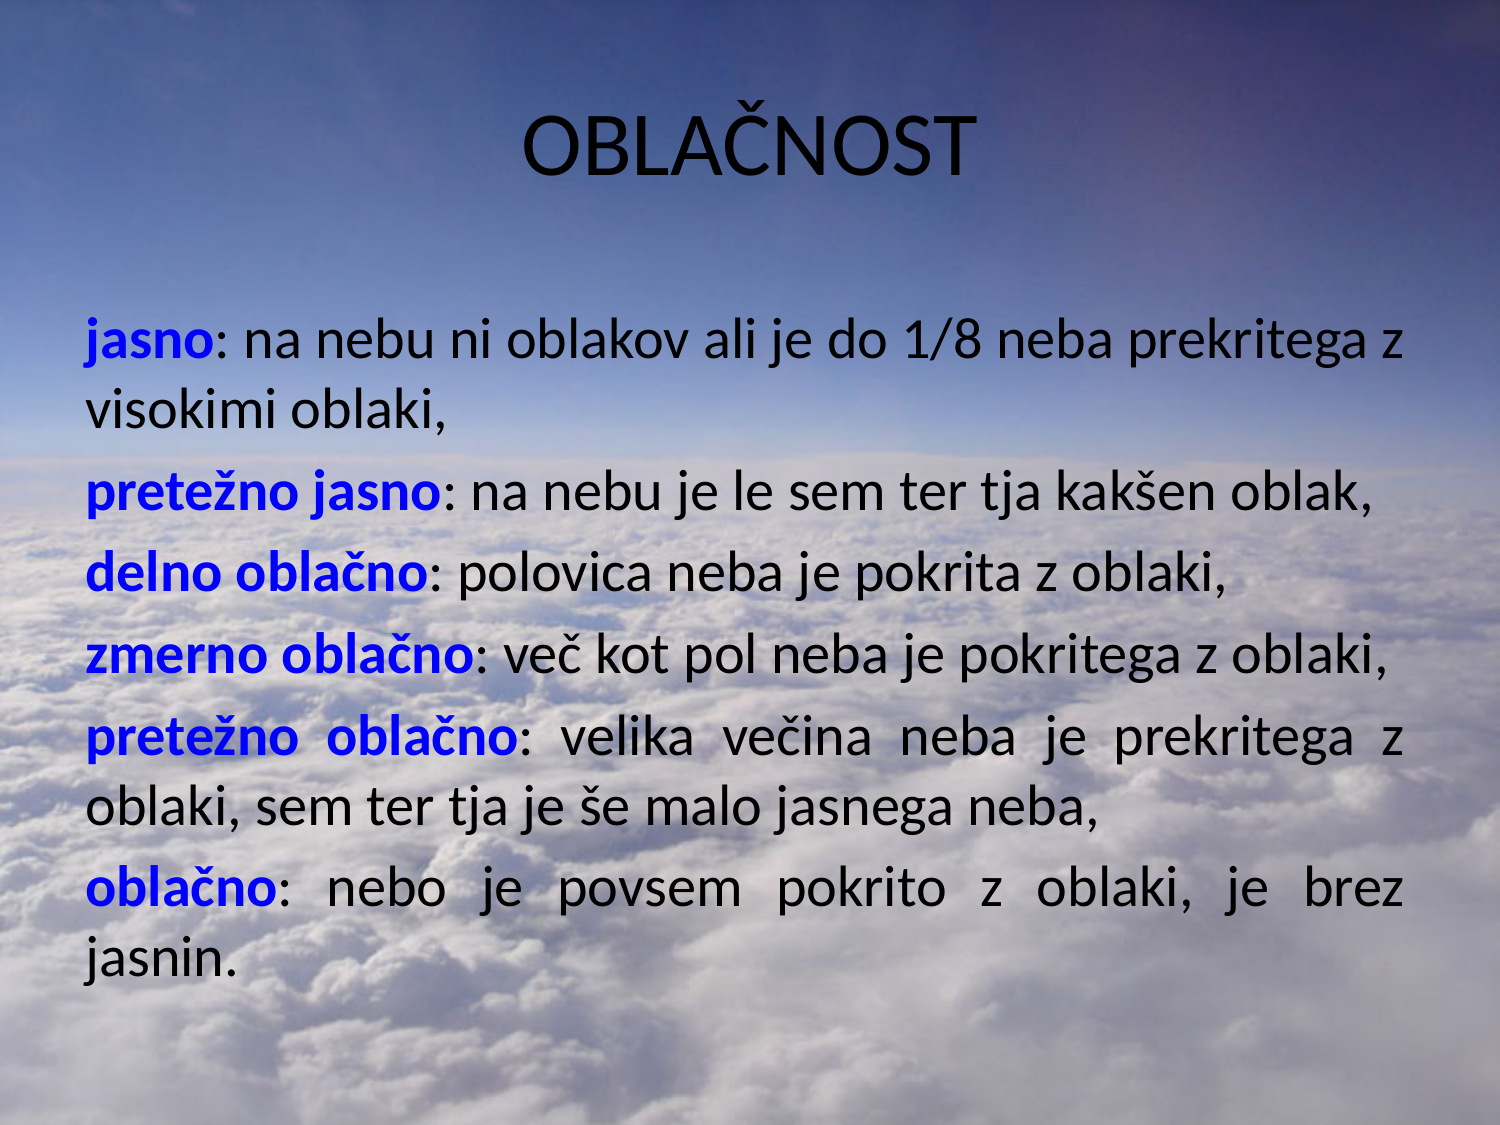

# OBLAČNOST
jasno: na nebu ni oblakov ali je do 1/8 neba prekritega z visokimi oblaki,
pretežno jasno: na nebu je le sem ter tja kakšen oblak,
delno oblačno: polovica neba je pokrita z oblaki,
zmerno oblačno: več kot pol neba je pokritega z oblaki,
pretežno oblačno: velika večina neba je prekritega z oblaki, sem ter tja je še malo jasnega neba,
oblačno: nebo je povsem pokrito z oblaki, je brez jasnin.